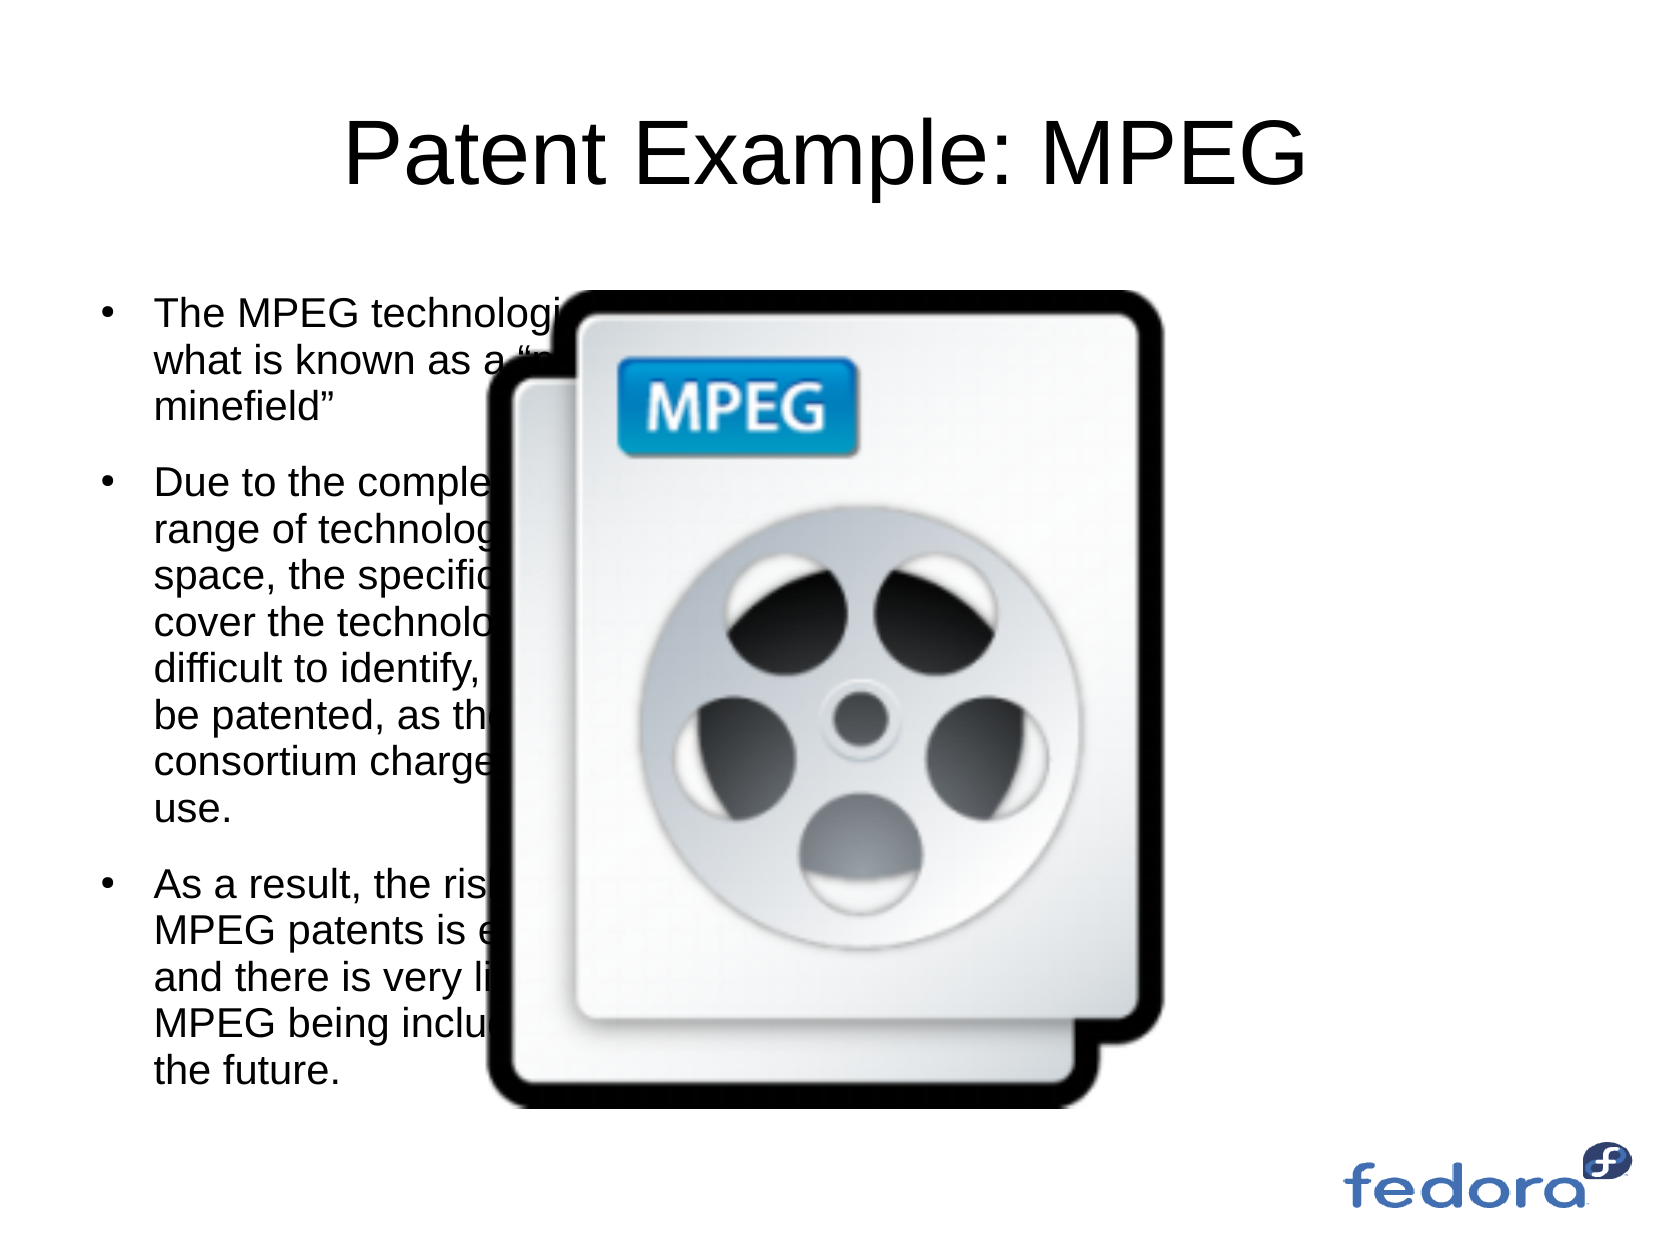

# Patent Example: MPEG
The MPEG technologies are in what is known as a “patent minefield”
Due to the complexity and wide range of technologies in use in the space, the specific patents which cover the technology are very difficult to identify, but it is known to be patented, as the MPEG consortium charges royalties for use.
As a result, the risk of infringing MPEG patents is extremely high, and there is very little chance of MPEG being included in Fedora in the future.